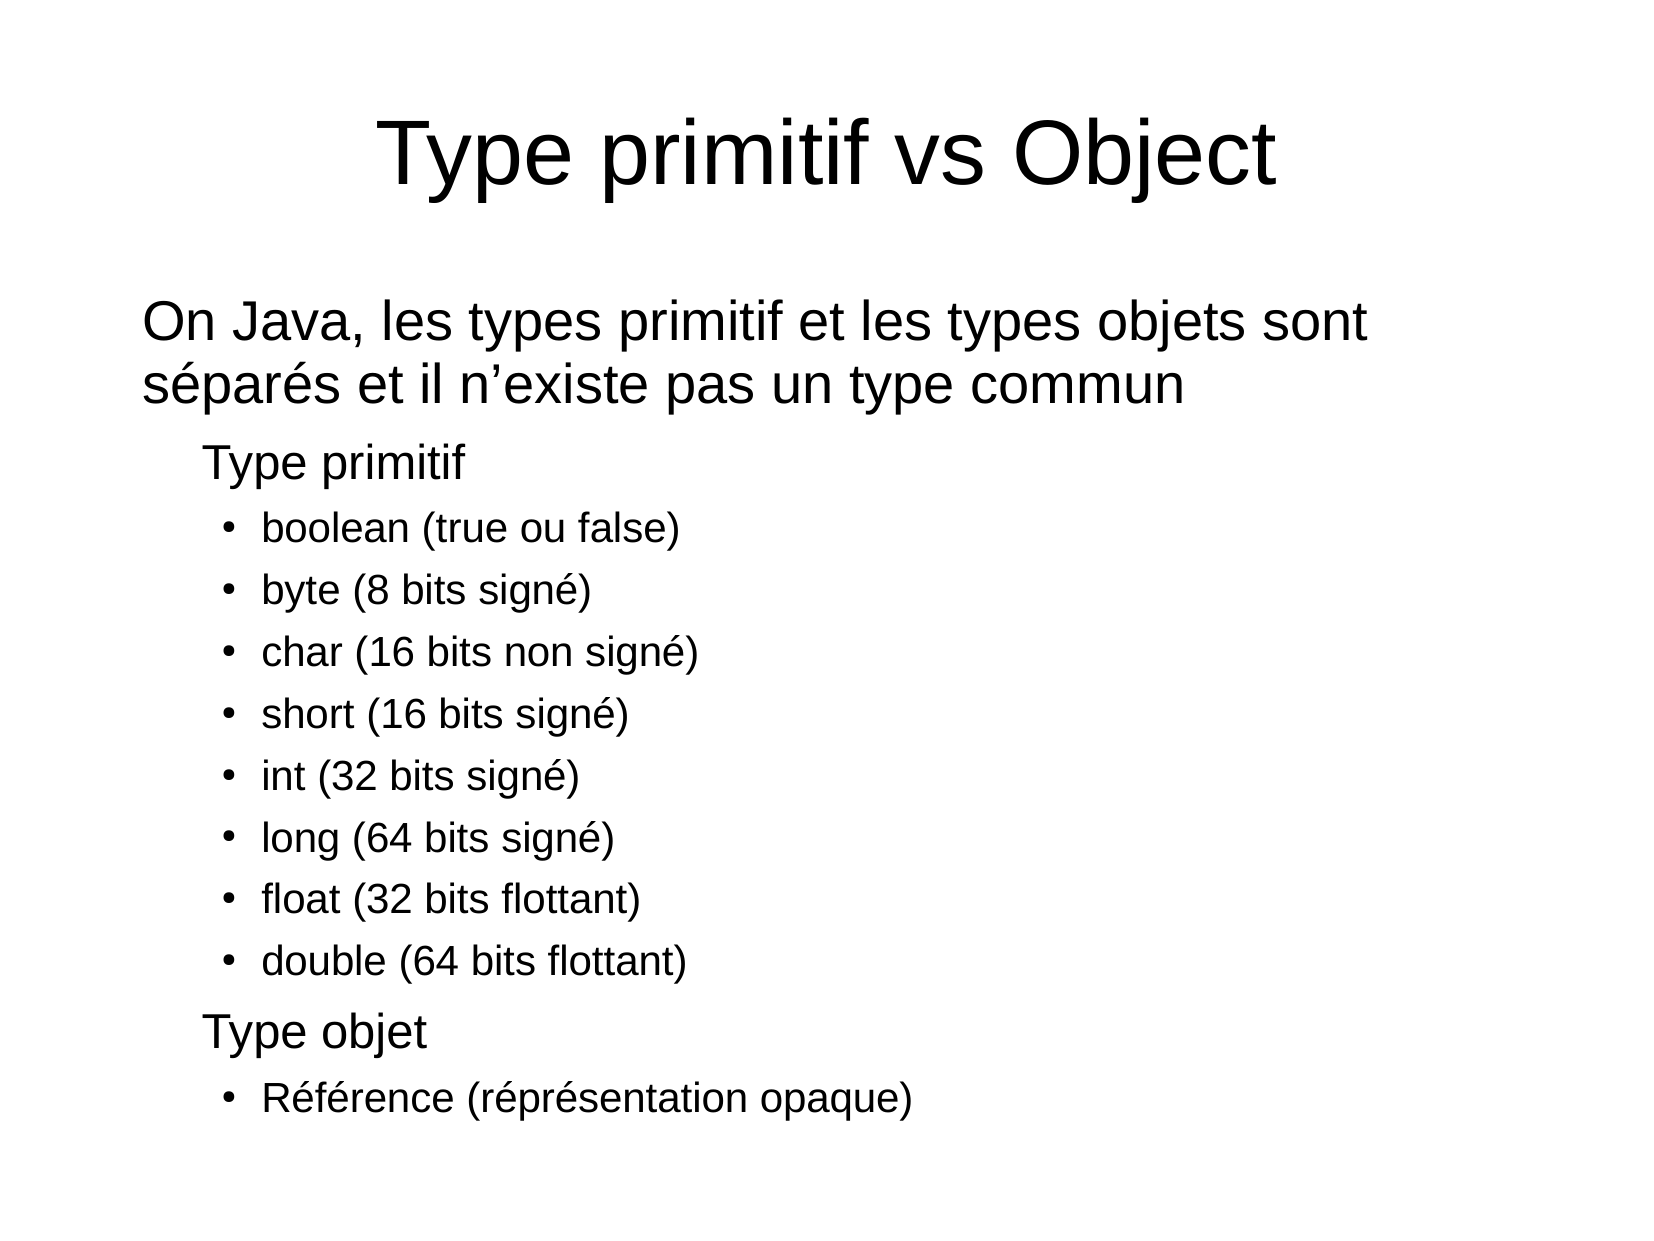

# Type primitif vs Object
On Java, les types primitif et les types objets sont séparés et il n’existe pas un type commun
Type primitif
boolean (true ou false)
byte (8 bits signé)
char (16 bits non signé)
short (16 bits signé)
int (32 bits signé)
long (64 bits signé)
float (32 bits flottant)
double (64 bits flottant)
Type objet
Référence (réprésentation opaque)